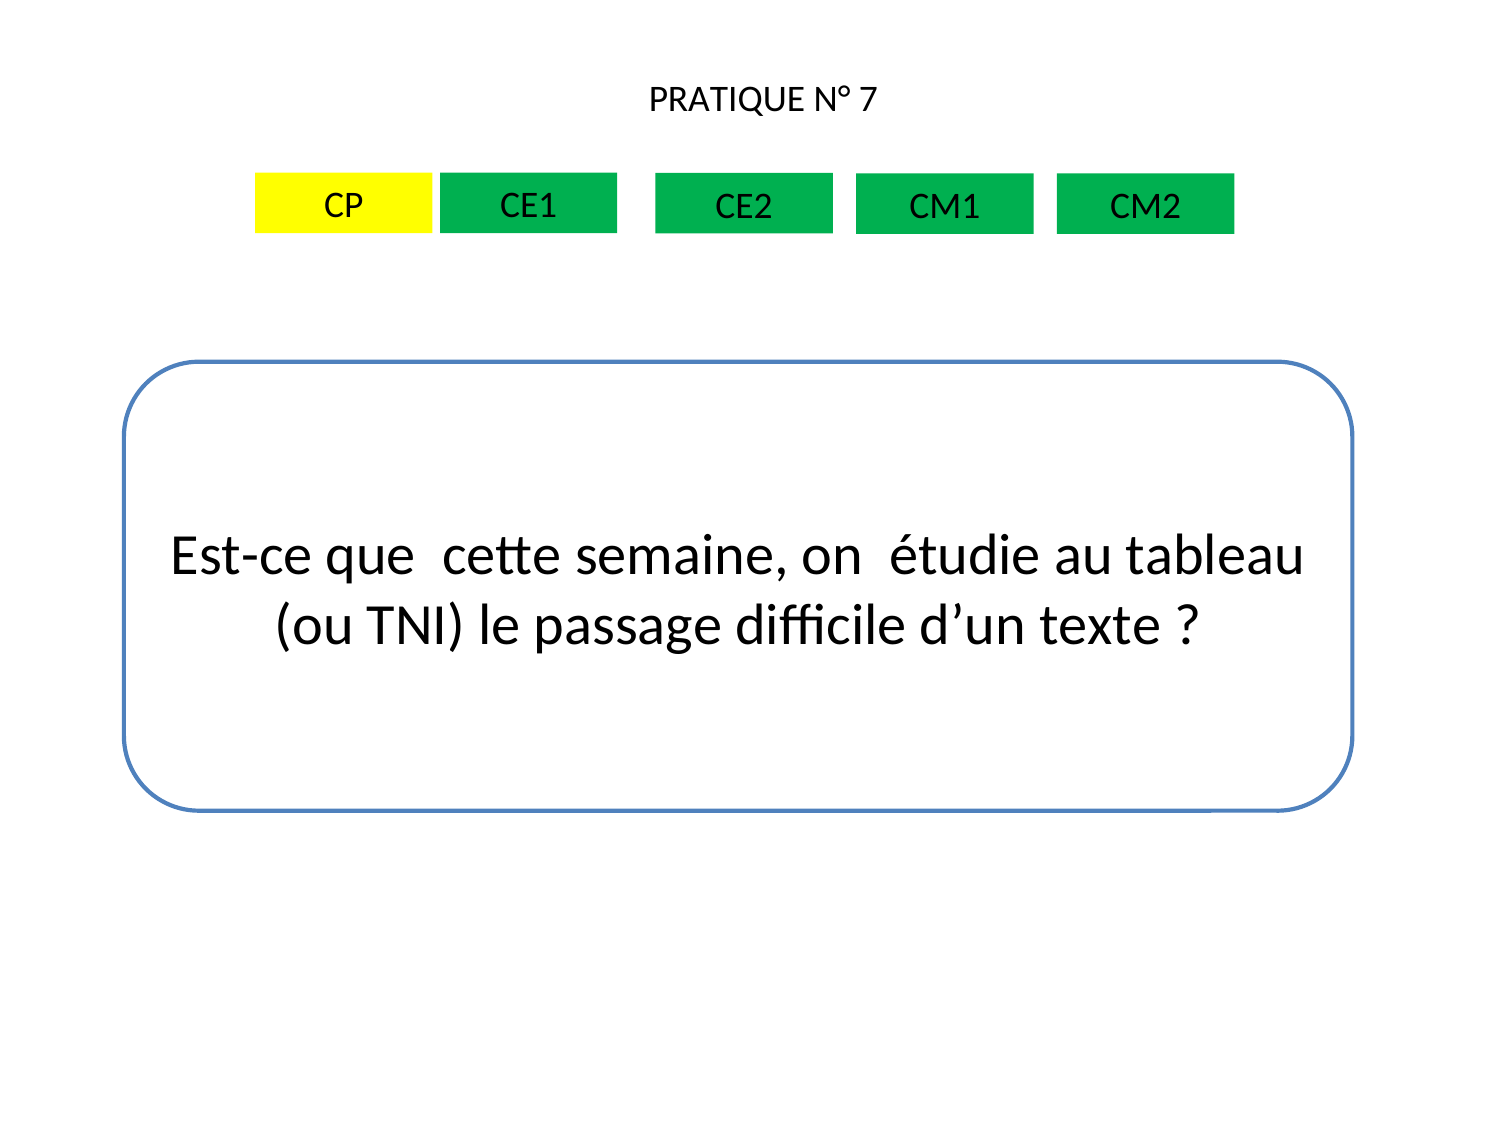

PRATIQUE N° 7
| C | | | | |
| --- | --- | --- | --- | --- |
CP
CE1
CE2
CM1
CM2
Est-ce que cette semaine, on étudie au tableau (ou TNI) le passage difficile d’un texte ?